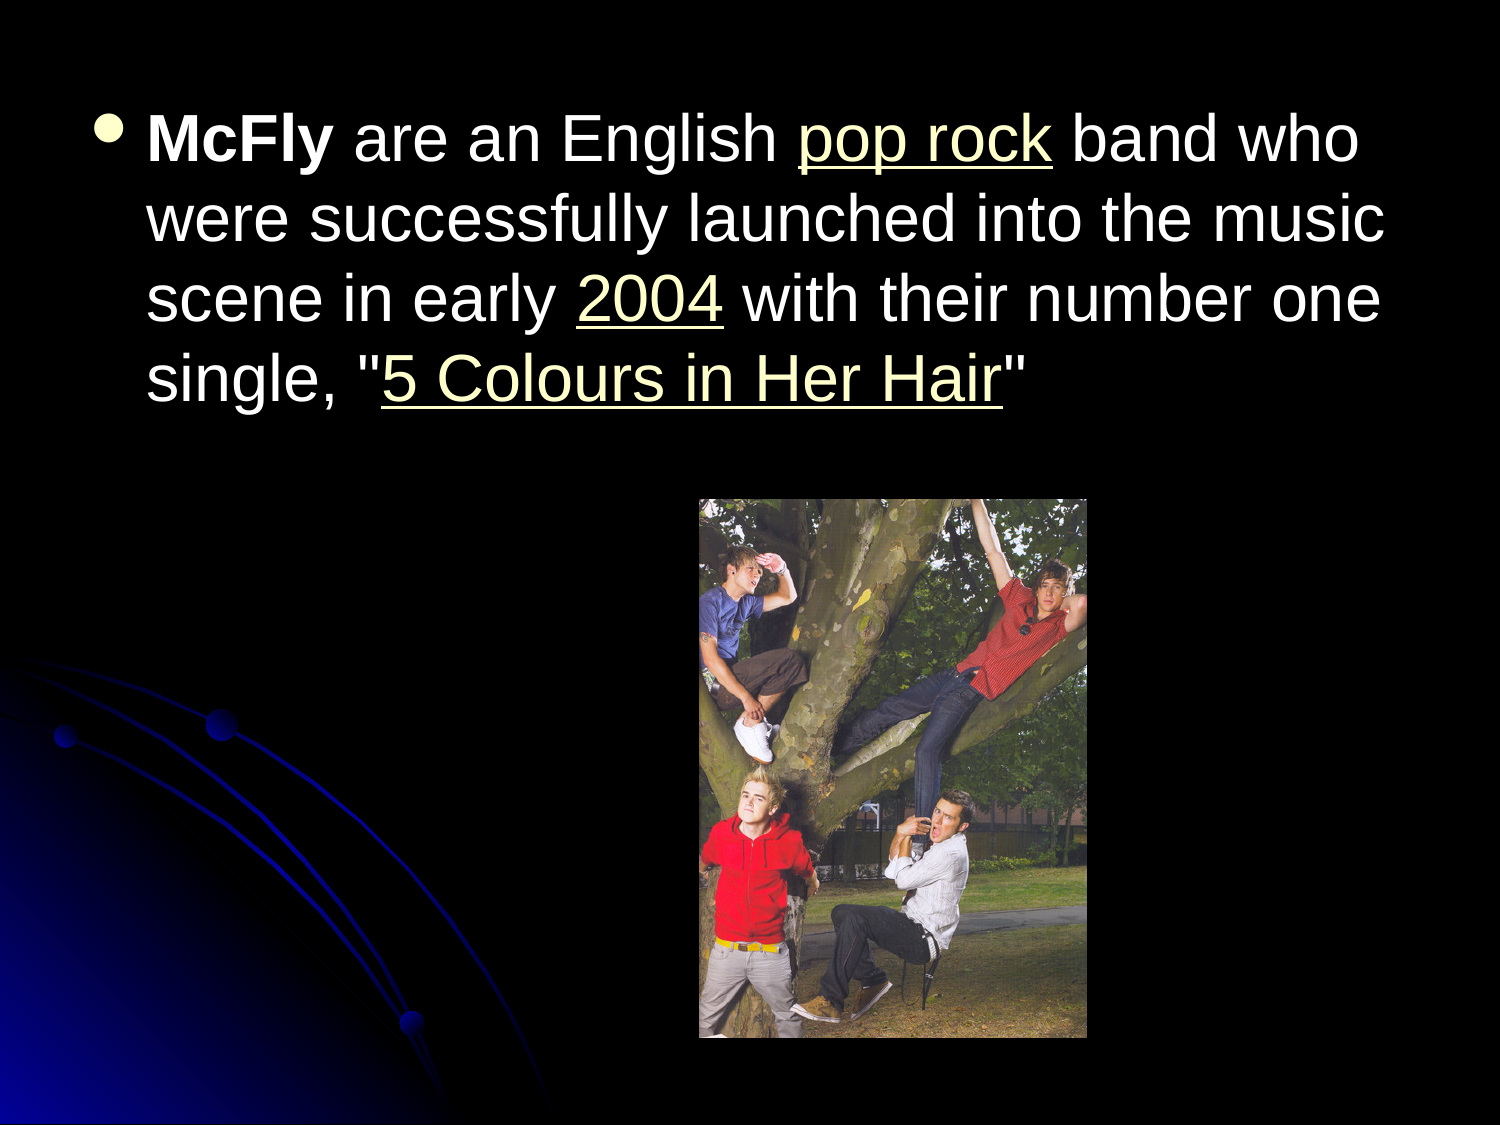

# McFly are an English pop rock band who were successfully launched into the music scene in early 2004 with their number one single, "5 Colours in Her Hair"